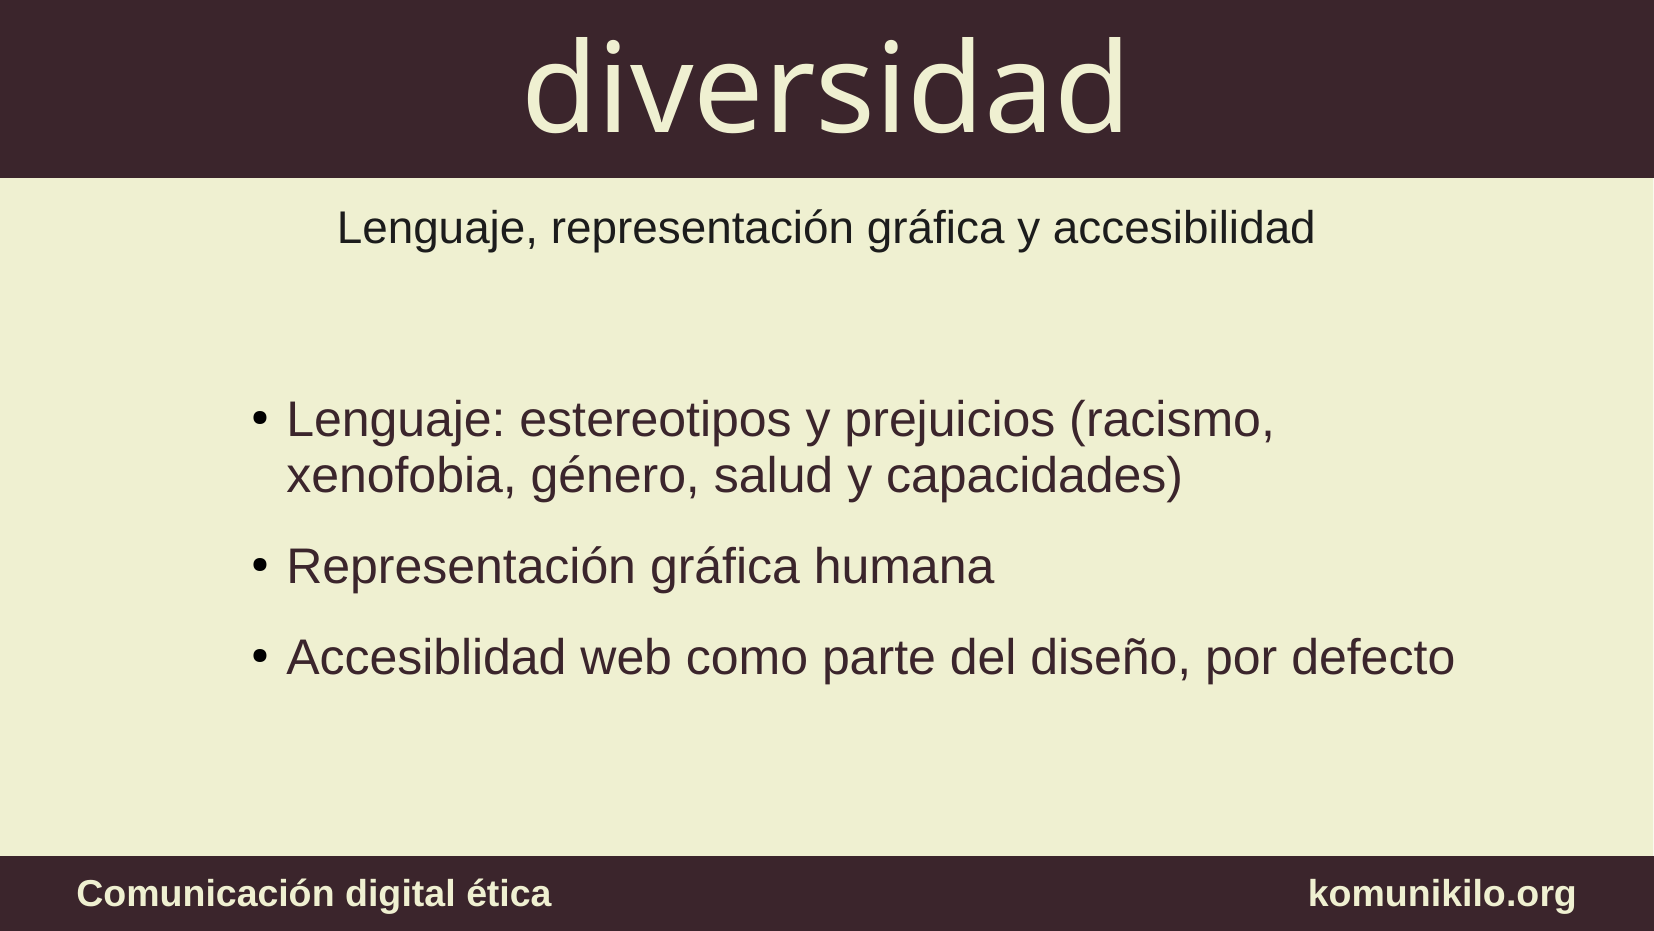

# diversidad
Lenguaje, representación gráfica y accesibilidad
Lenguaje: estereotipos y prejuicios (racismo, xenofobia, género, salud y capacidades)
Representación gráfica humana
Accesiblidad web como parte del diseño, por defecto
Comunicación digital ética komunikilo.org